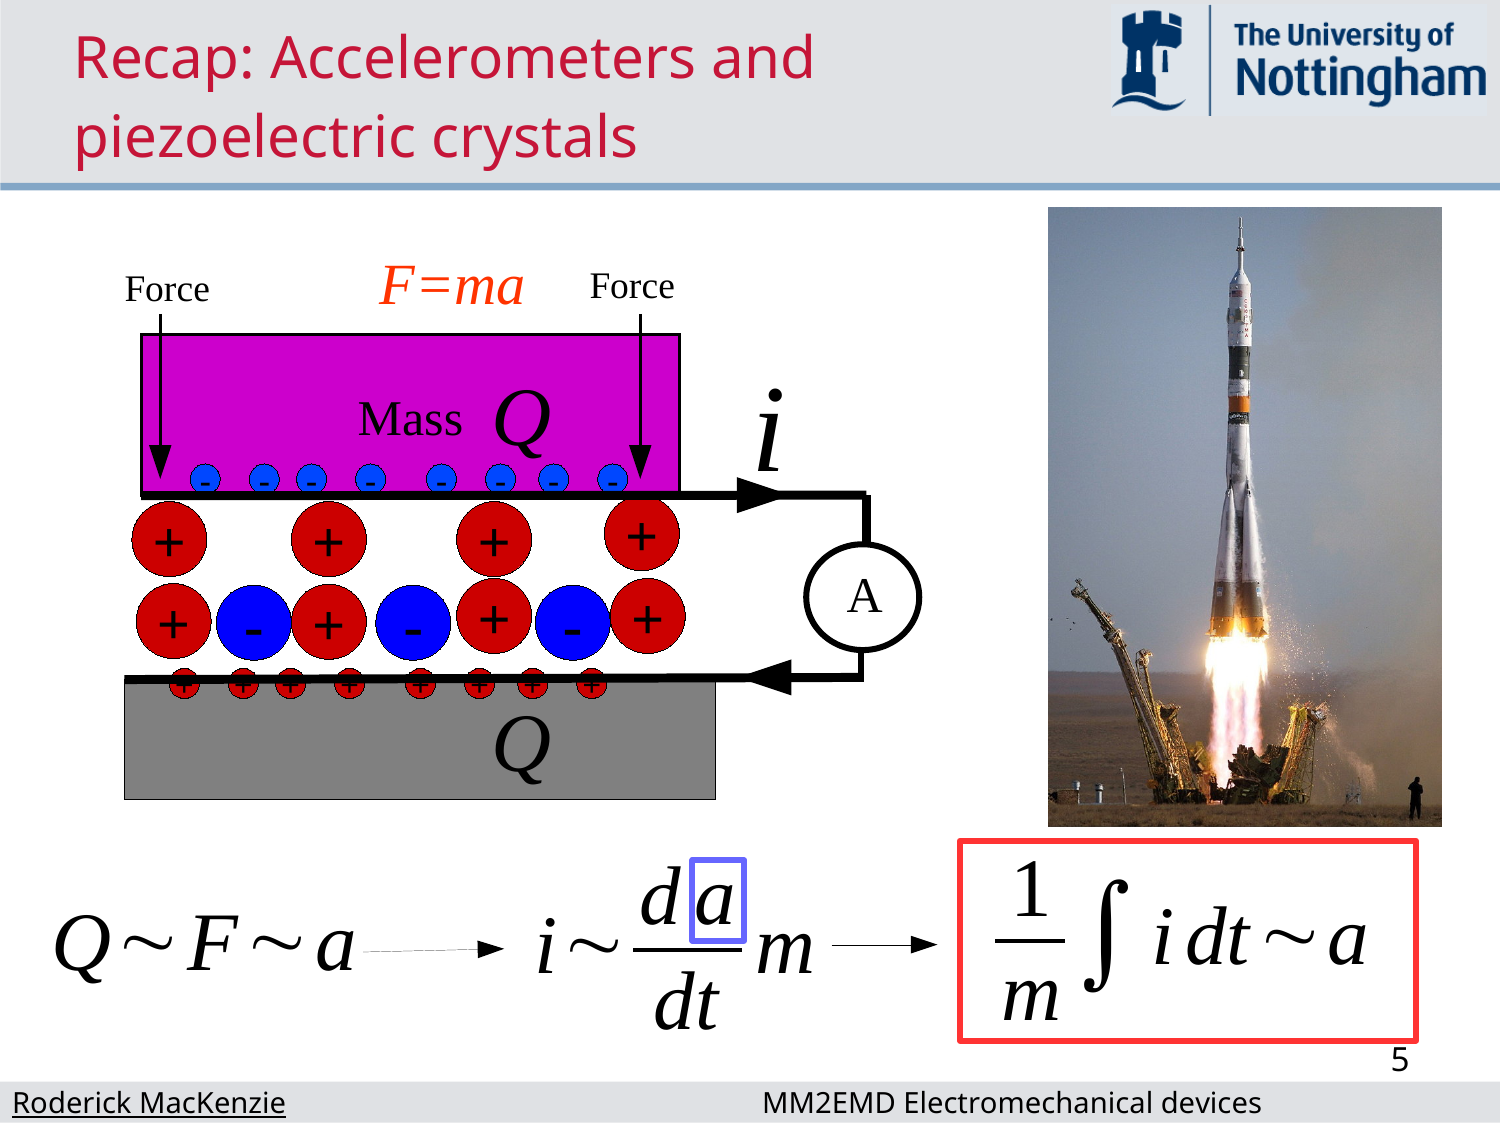

# Recap: Accelerometers and piezoelectric crystals
F=ma
Force
Force
Mass
-
-
-
-
-
-
-
-
+
+
+
+
A
+
+
+
+
-
-
-
+
+
+
+
+
+
+
+